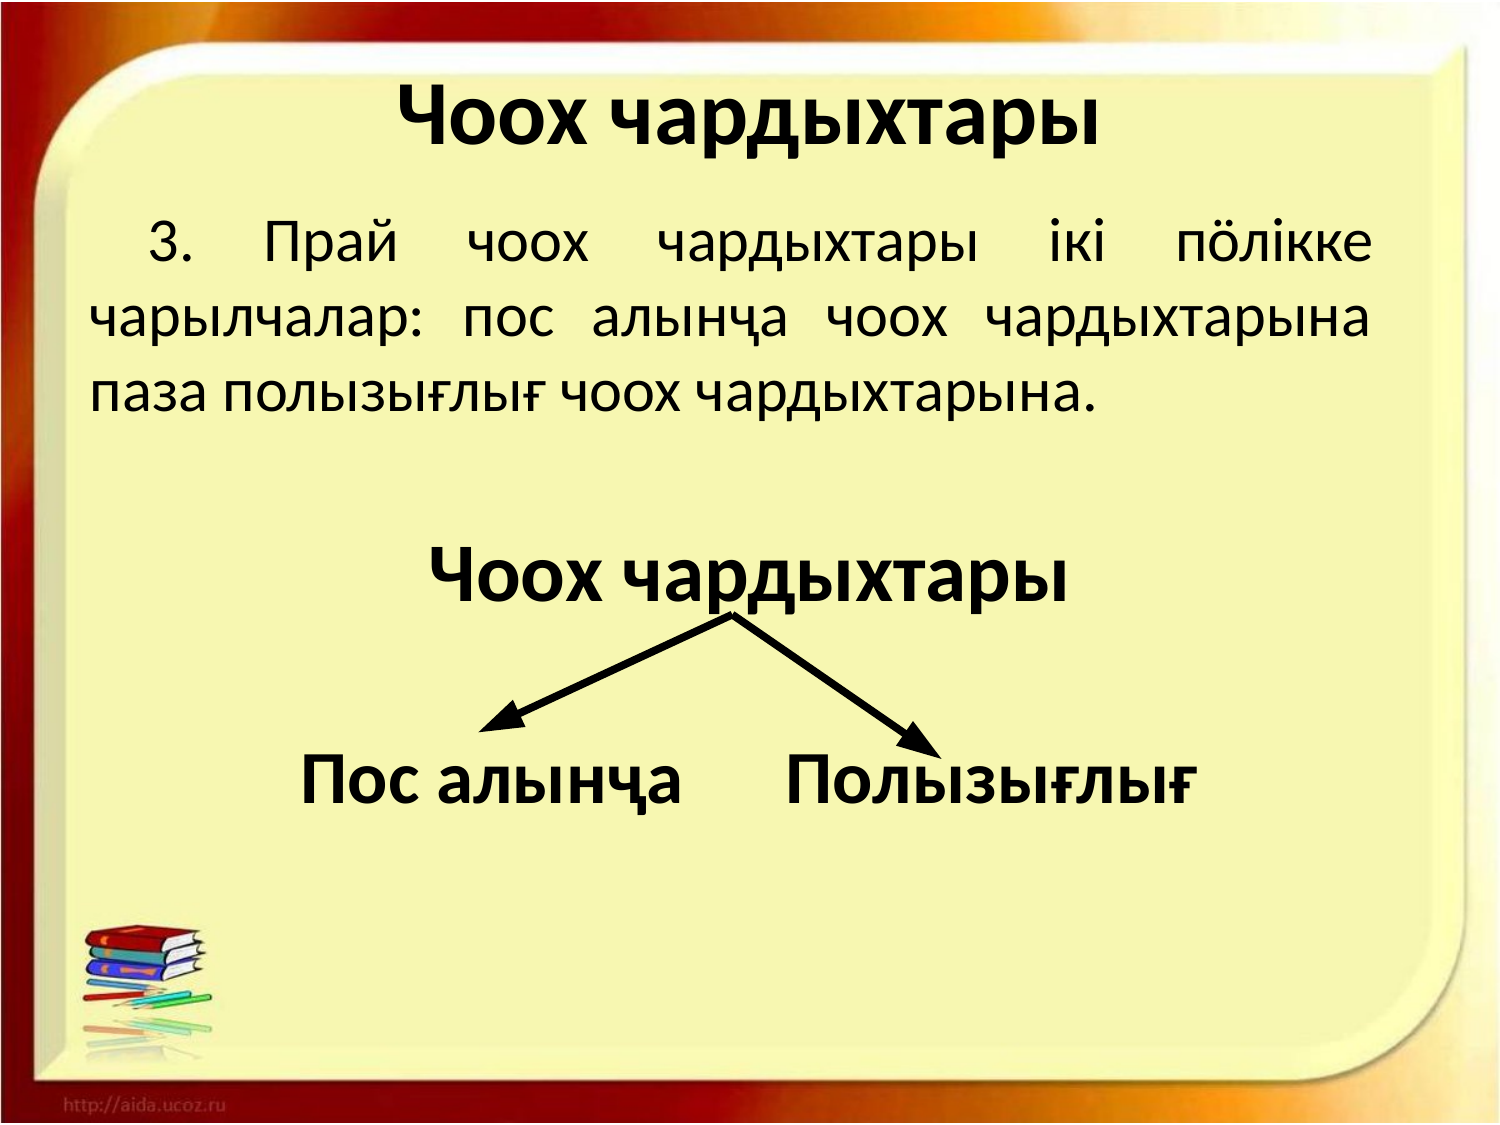

# Чоох чардыхтары
3. Прай чоох чардыхтары iкi пӧлiкке чарылчалар: пос алынҷа чоох чардыхтарына паза полызығлығ чоох чардыхтарына.
Чоох чардыхтары
Пос алынҷа Полызығлығ